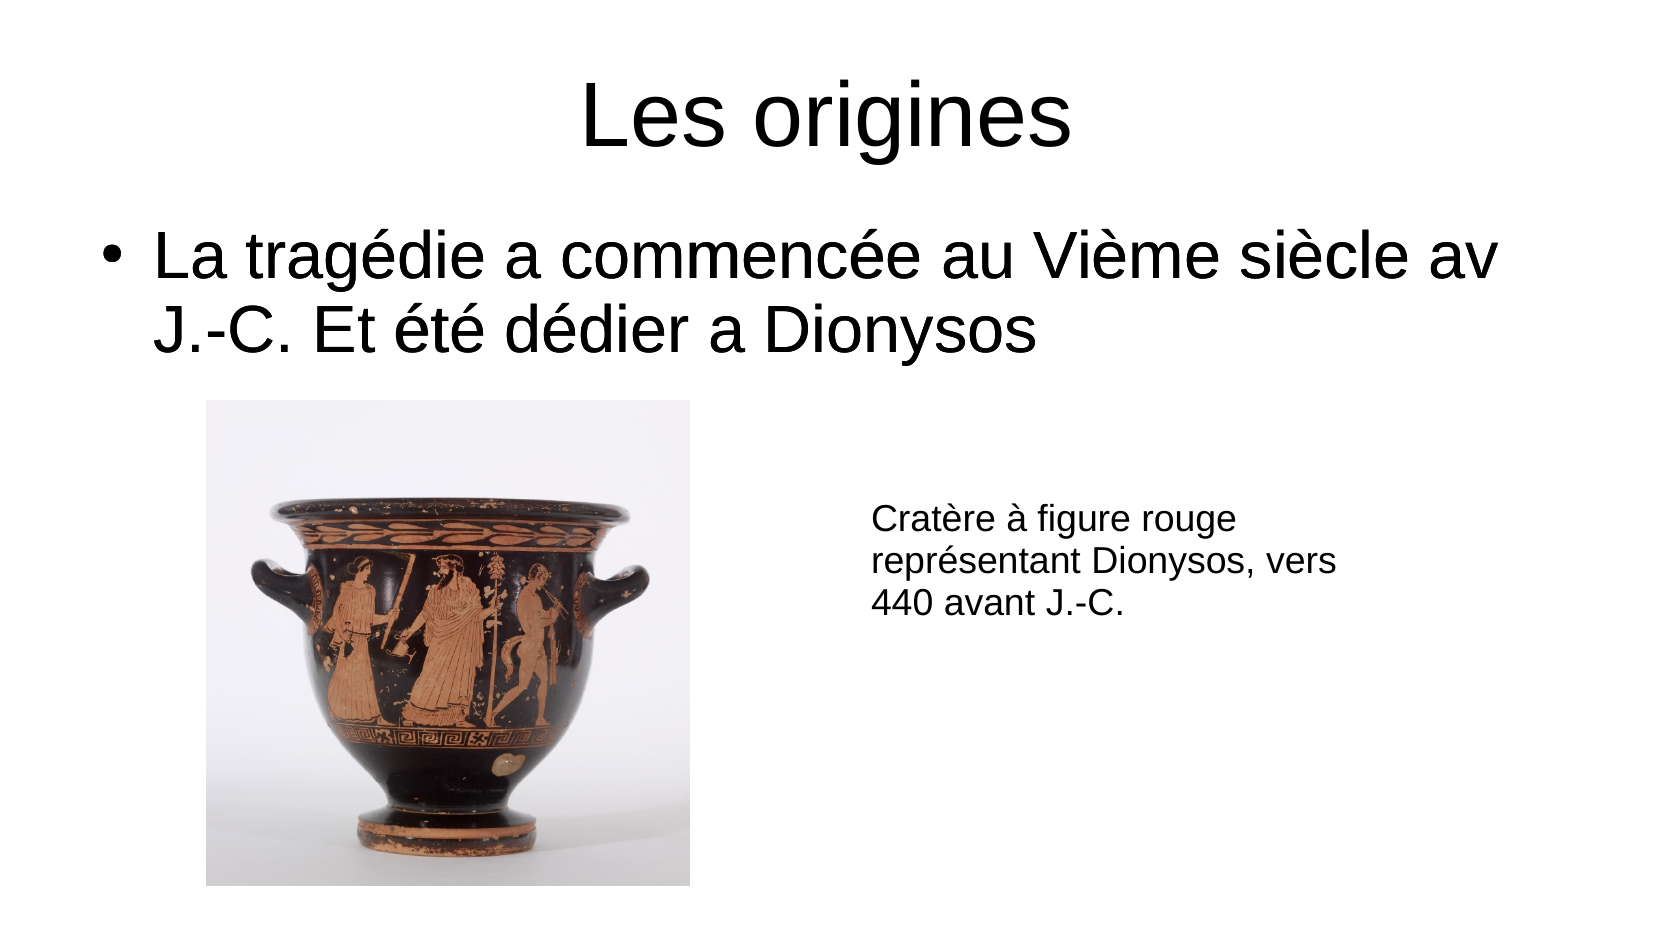

# Les origines
La tragédie a commencée au Vième siècle av J.-C. Et été dédier a Dionysos
La tragédie a commencée au Vième siècle av J.-C. Et été dédier a Dionysos
Cratère à figure rouge représentant Dionysos, vers 440 avant J.-C.